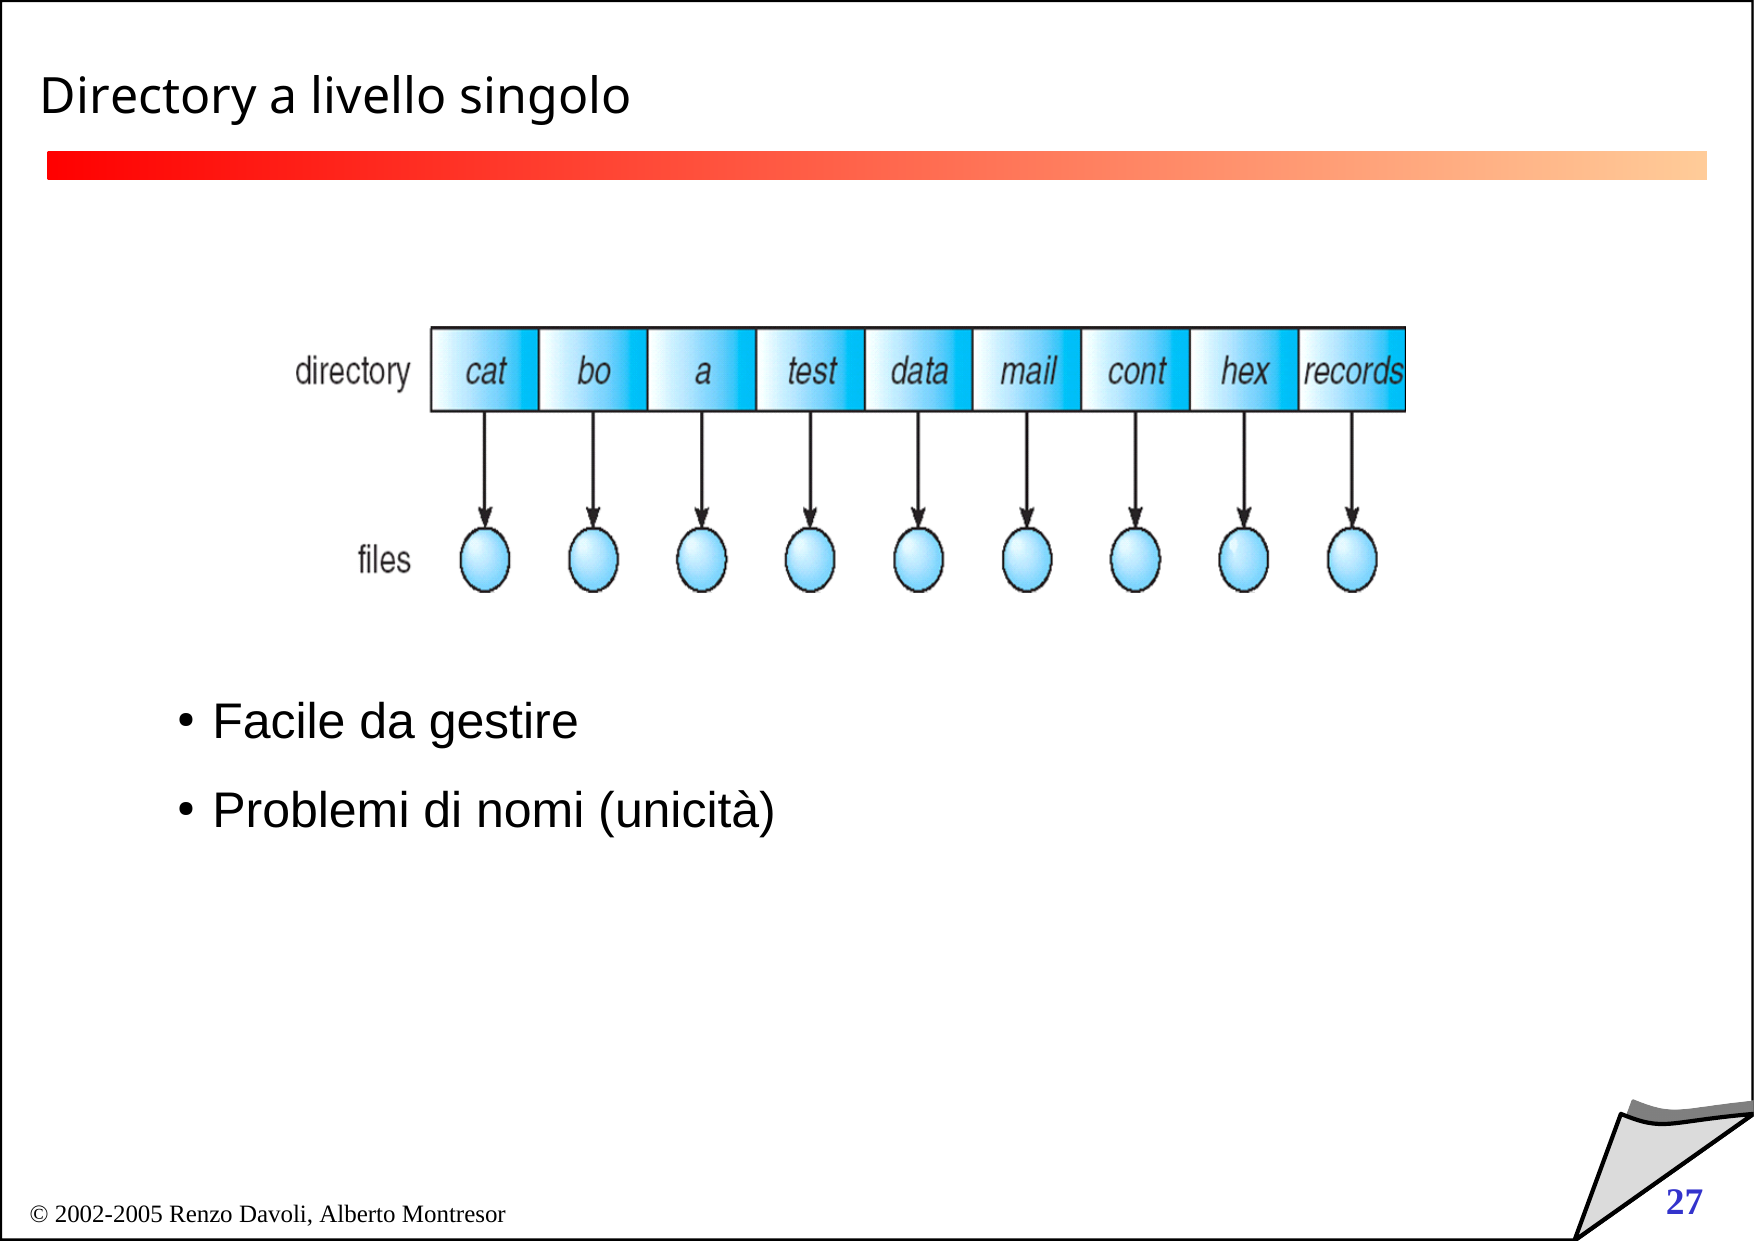

# Directory a livello singolo
Facile da gestire
Problemi di nomi (unicità)